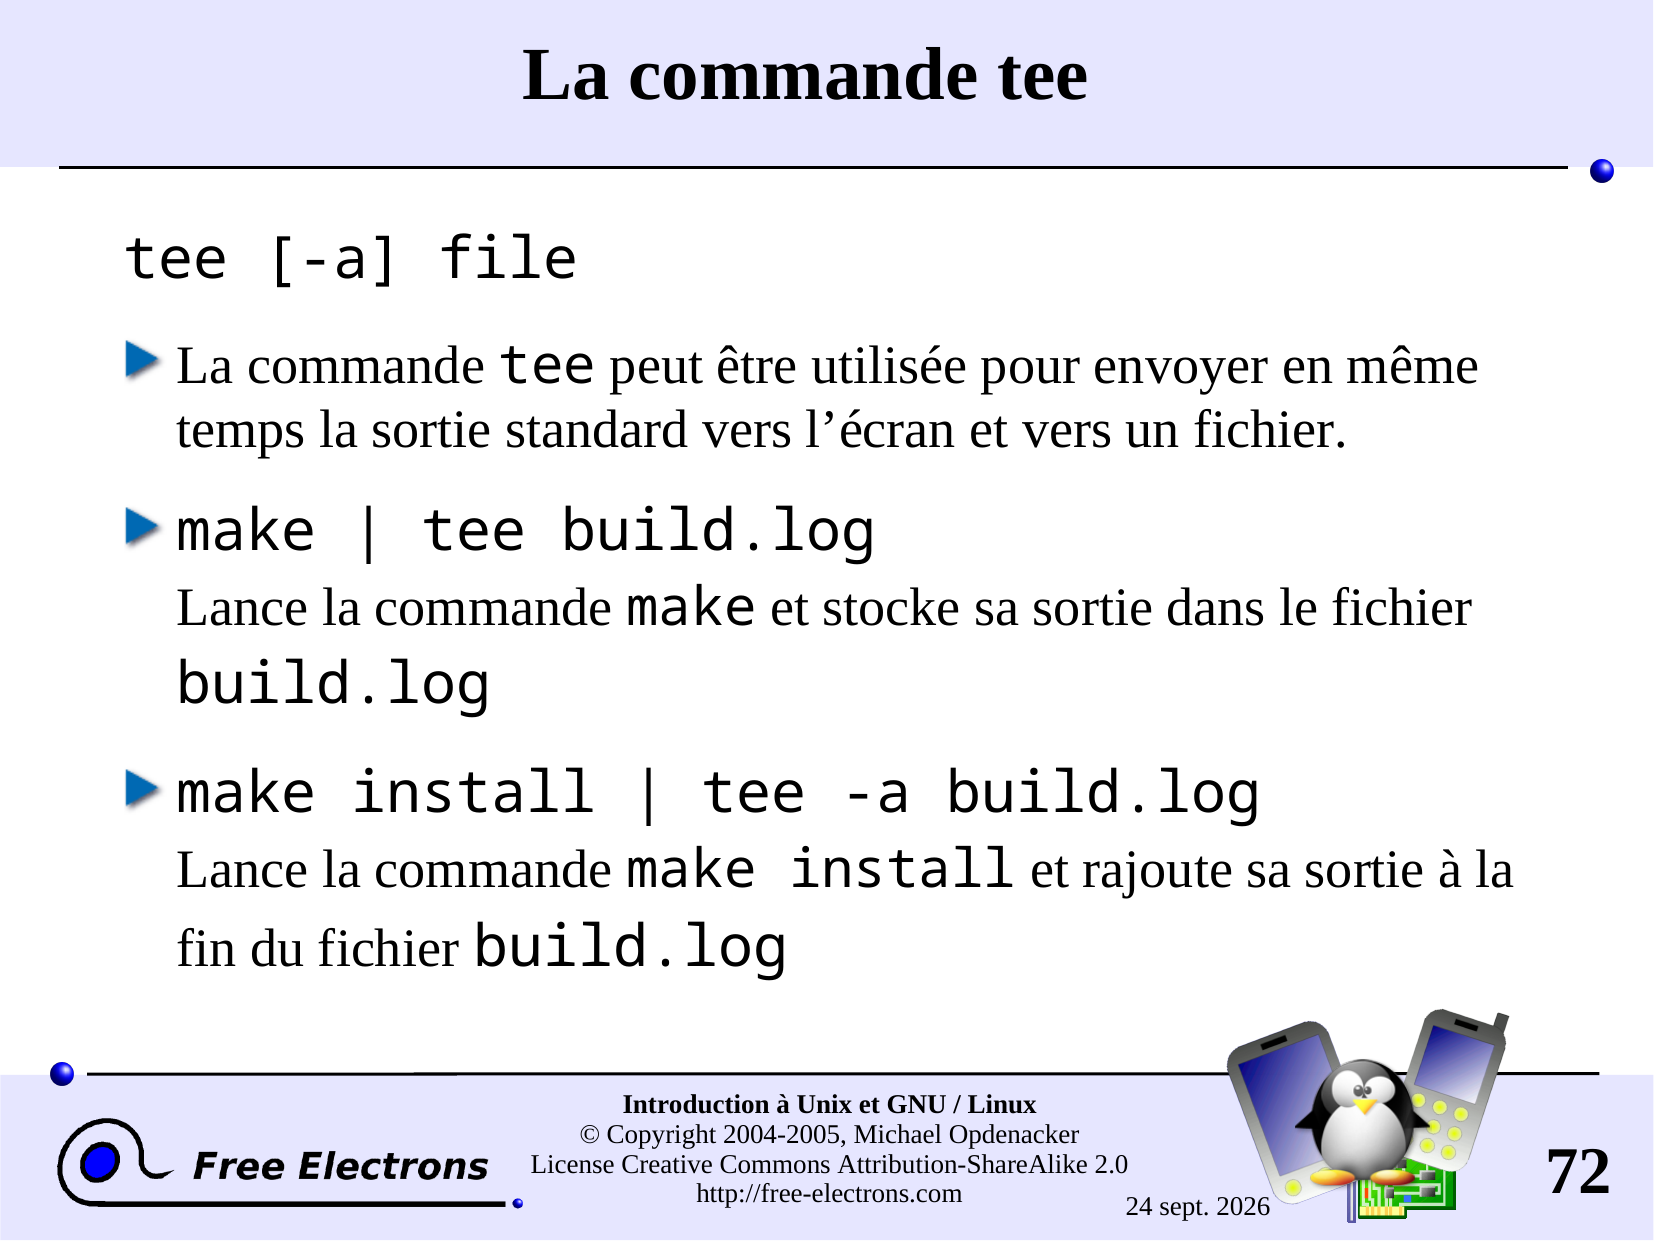

# La commande tee
tee [-a] file
La commande tee peut être utilisée pour envoyer en même temps la sortie standard vers l’écran et vers un fichier.
make | tee build.log
Lance la commande make et stocke sa sortie dans le fichier build.log
make install | tee -a build.log
Lance la commande make install et rajoute sa sortie à la fin du fichier build.log